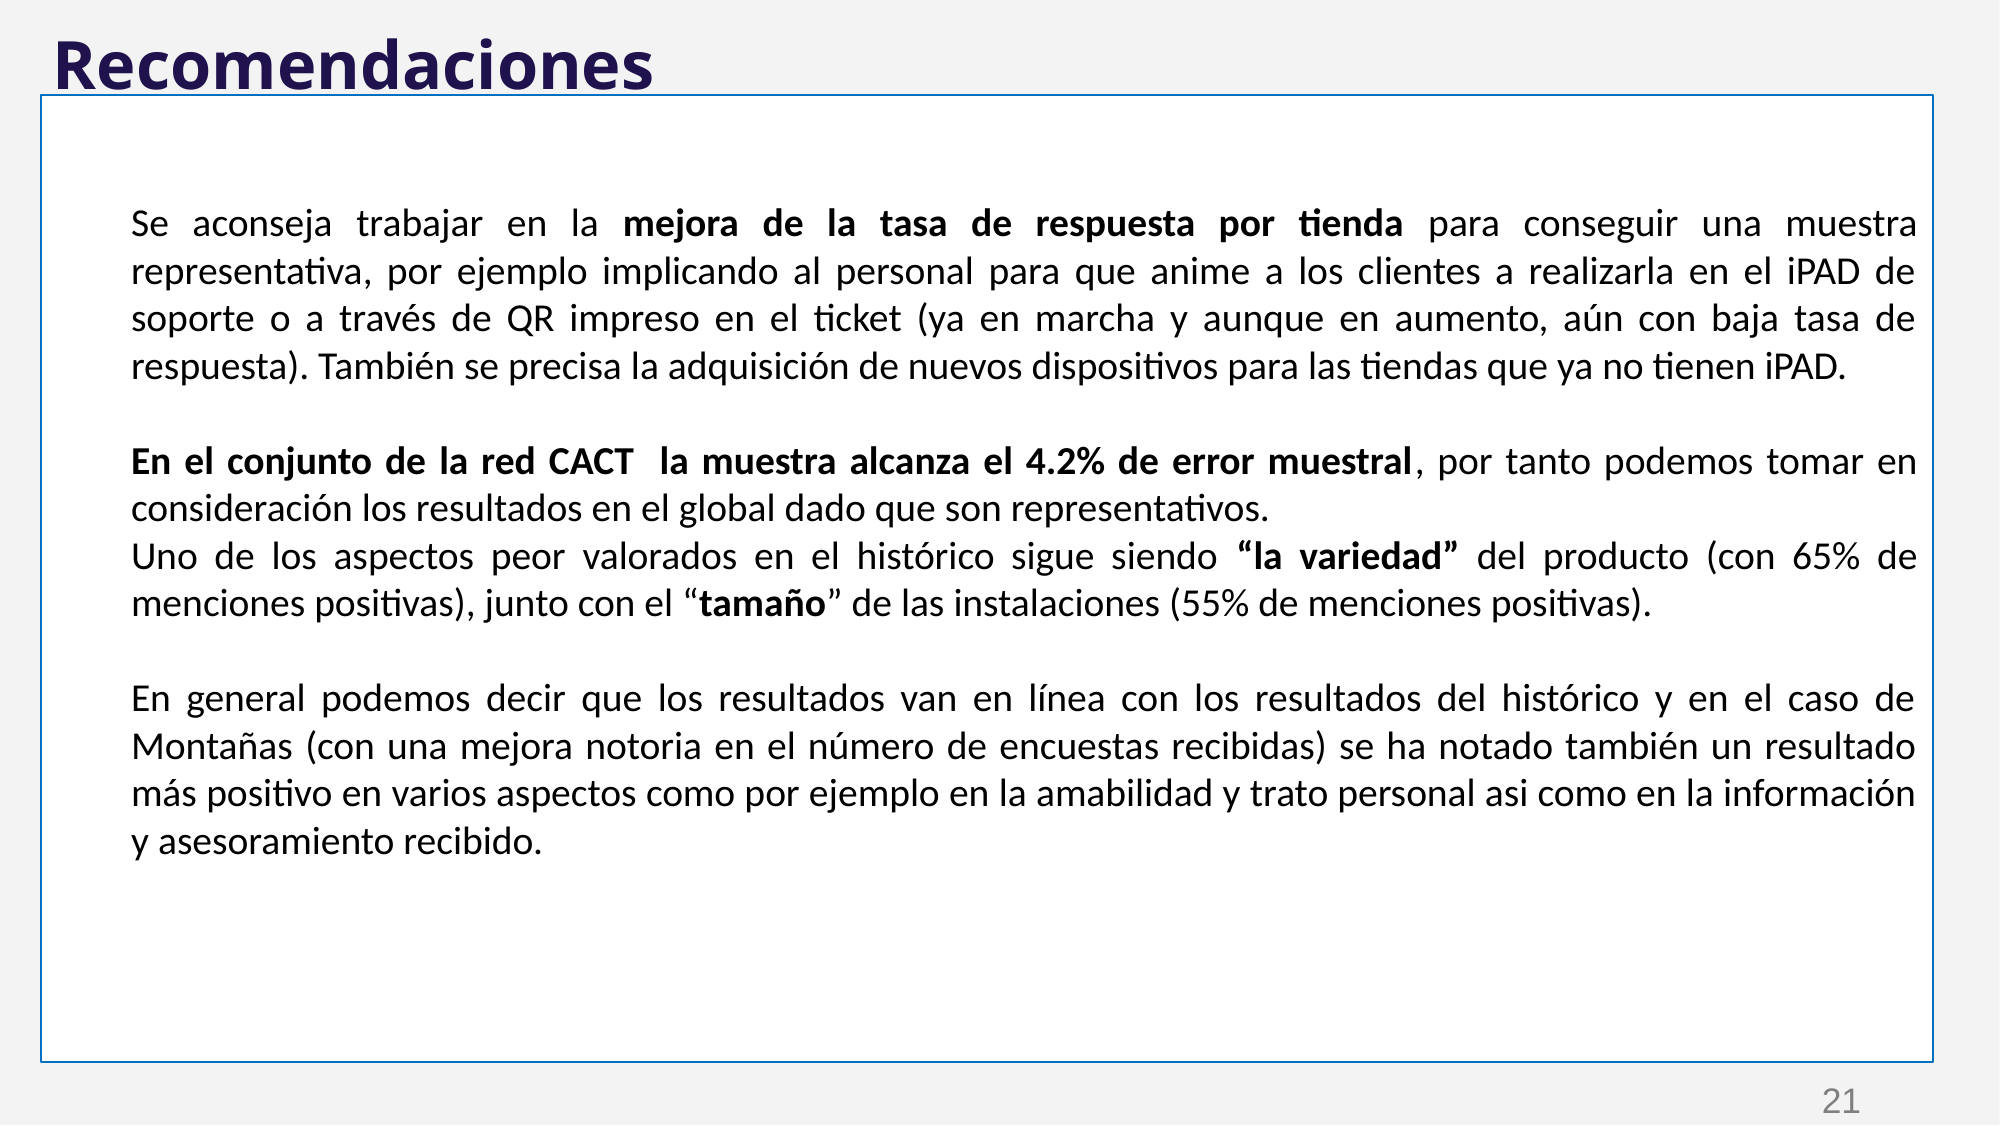

Recomendaciones
Se aconseja trabajar en la mejora de la tasa de respuesta por tienda para conseguir una muestra representativa, por ejemplo implicando al personal para que anime a los clientes a realizarla en el iPAD de soporte o a través de QR impreso en el ticket (ya en marcha y aunque en aumento, aún con baja tasa de respuesta). También se precisa la adquisición de nuevos dispositivos para las tiendas que ya no tienen iPAD.
En el conjunto de la red CACT la muestra alcanza el 4.2% de error muestral, por tanto podemos tomar en consideración los resultados en el global dado que son representativos.
Uno de los aspectos peor valorados en el histórico sigue siendo “la variedad” del producto (con 65% de menciones positivas), junto con el “tamaño” de las instalaciones (55% de menciones positivas).
En general podemos decir que los resultados van en línea con los resultados del histórico y en el caso de Montañas (con una mejora notoria en el número de encuestas recibidas) se ha notado también un resultado más positivo en varios aspectos como por ejemplo en la amabilidad y trato personal asi como en la información y asesoramiento recibido.